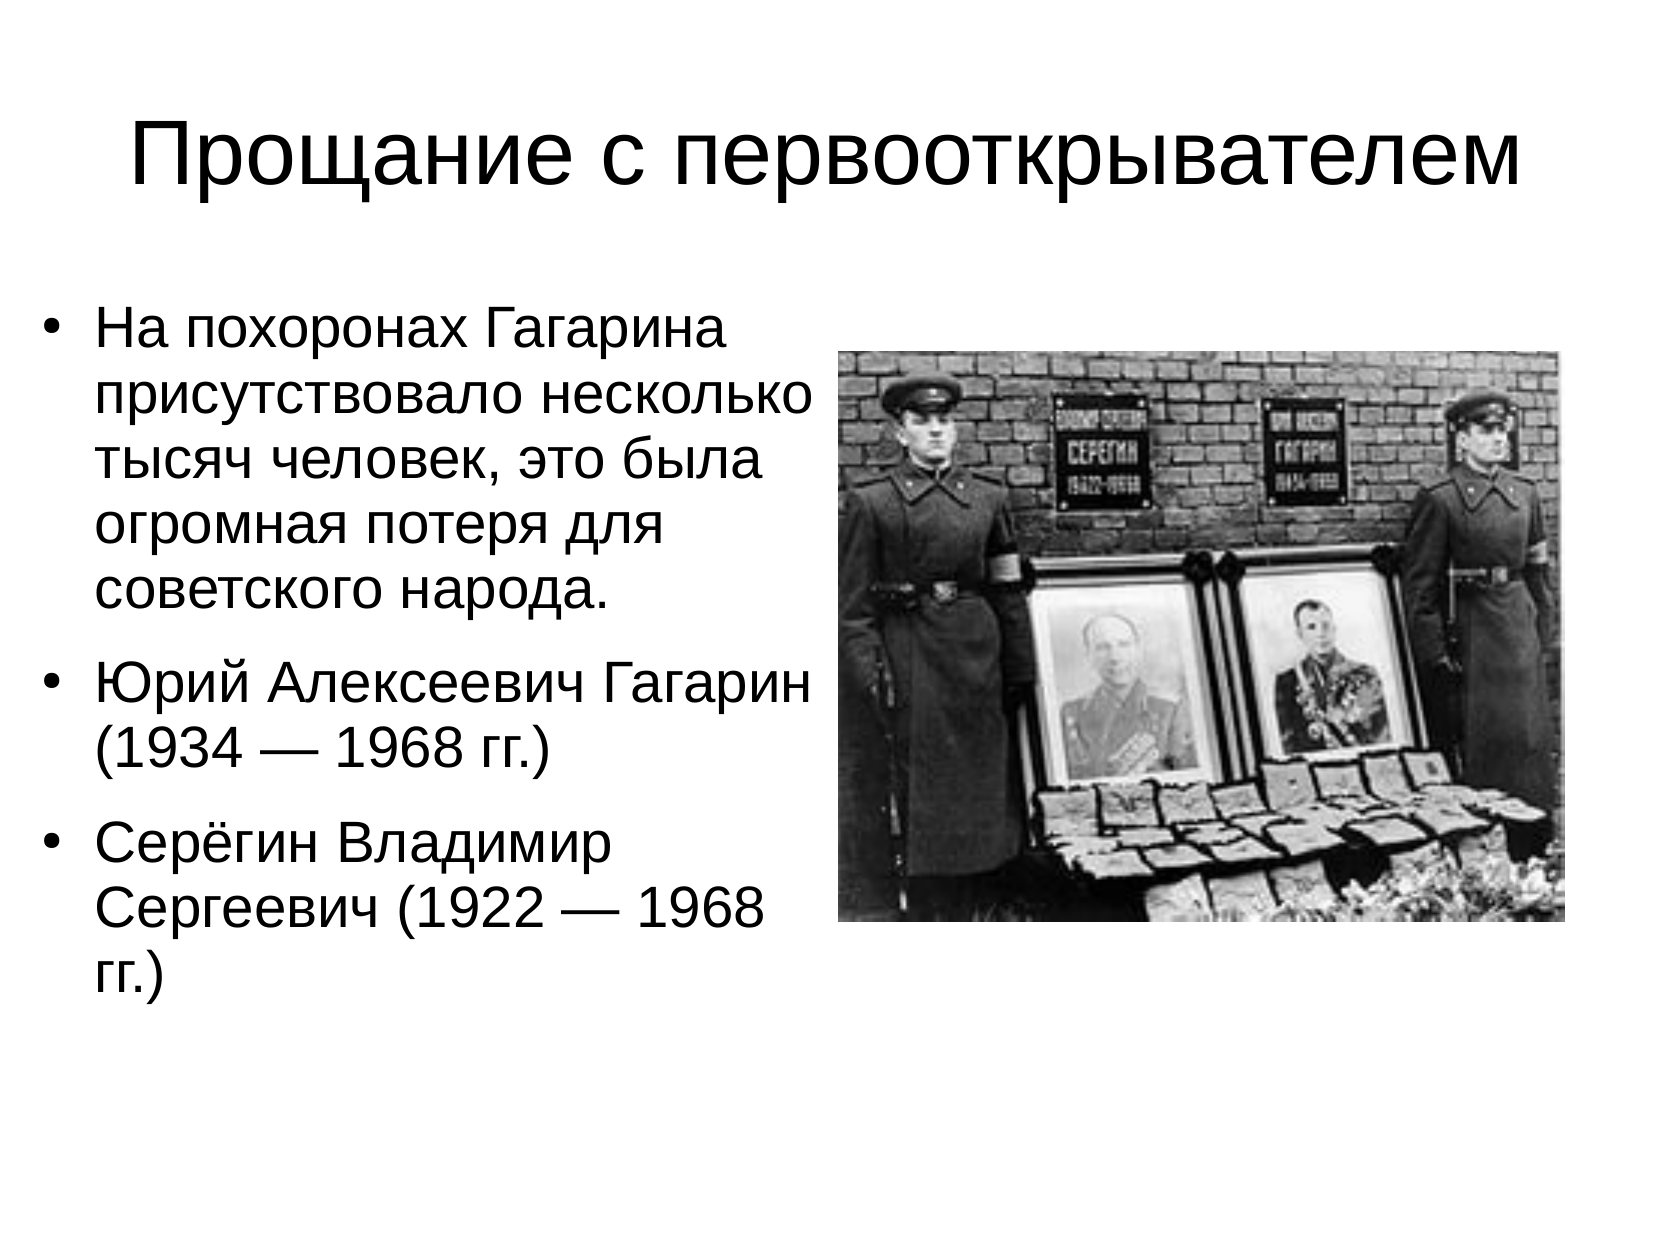

# Прощание с первооткрывателем
На похоронах Гагарина присутствовало несколько тысяч человек, это была огромная потеря для советского народа.
Юрий Алексеевич Гагарин (1934 — 1968 гг.)
Серёгин Владимир Сергеевич (1922 — 1968 гг.)